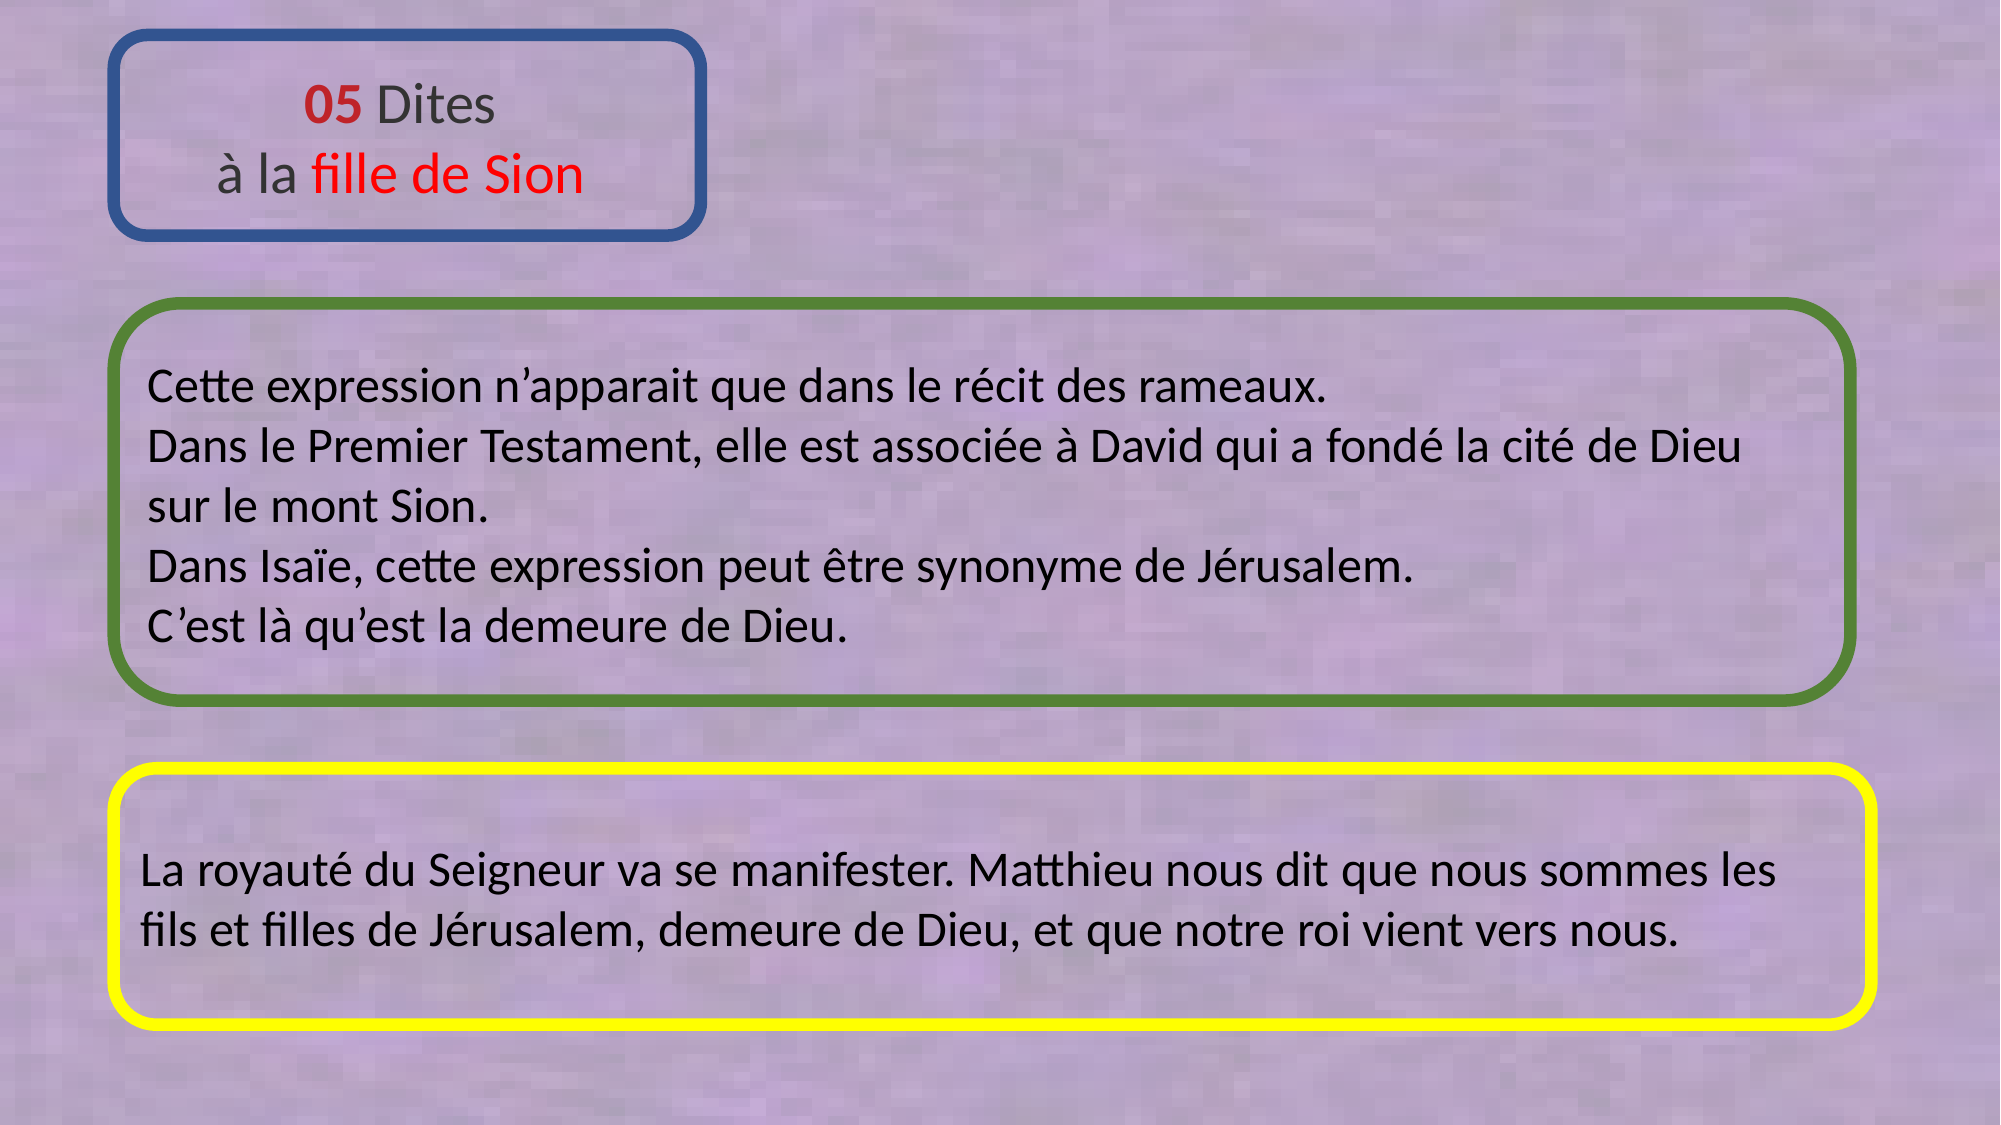

05 Dites
à la fille de Sion
Cette expression n’apparait que dans le récit des rameaux.
Dans le Premier Testament, elle est associée à David qui a fondé la cité de Dieu sur le mont Sion.
Dans Isaïe, cette expression peut être synonyme de Jérusalem.
C’est là qu’est la demeure de Dieu.
La royauté du Seigneur va se manifester. Matthieu nous dit que nous sommes les fils et filles de Jérusalem, demeure de Dieu, et que notre roi vient vers nous.